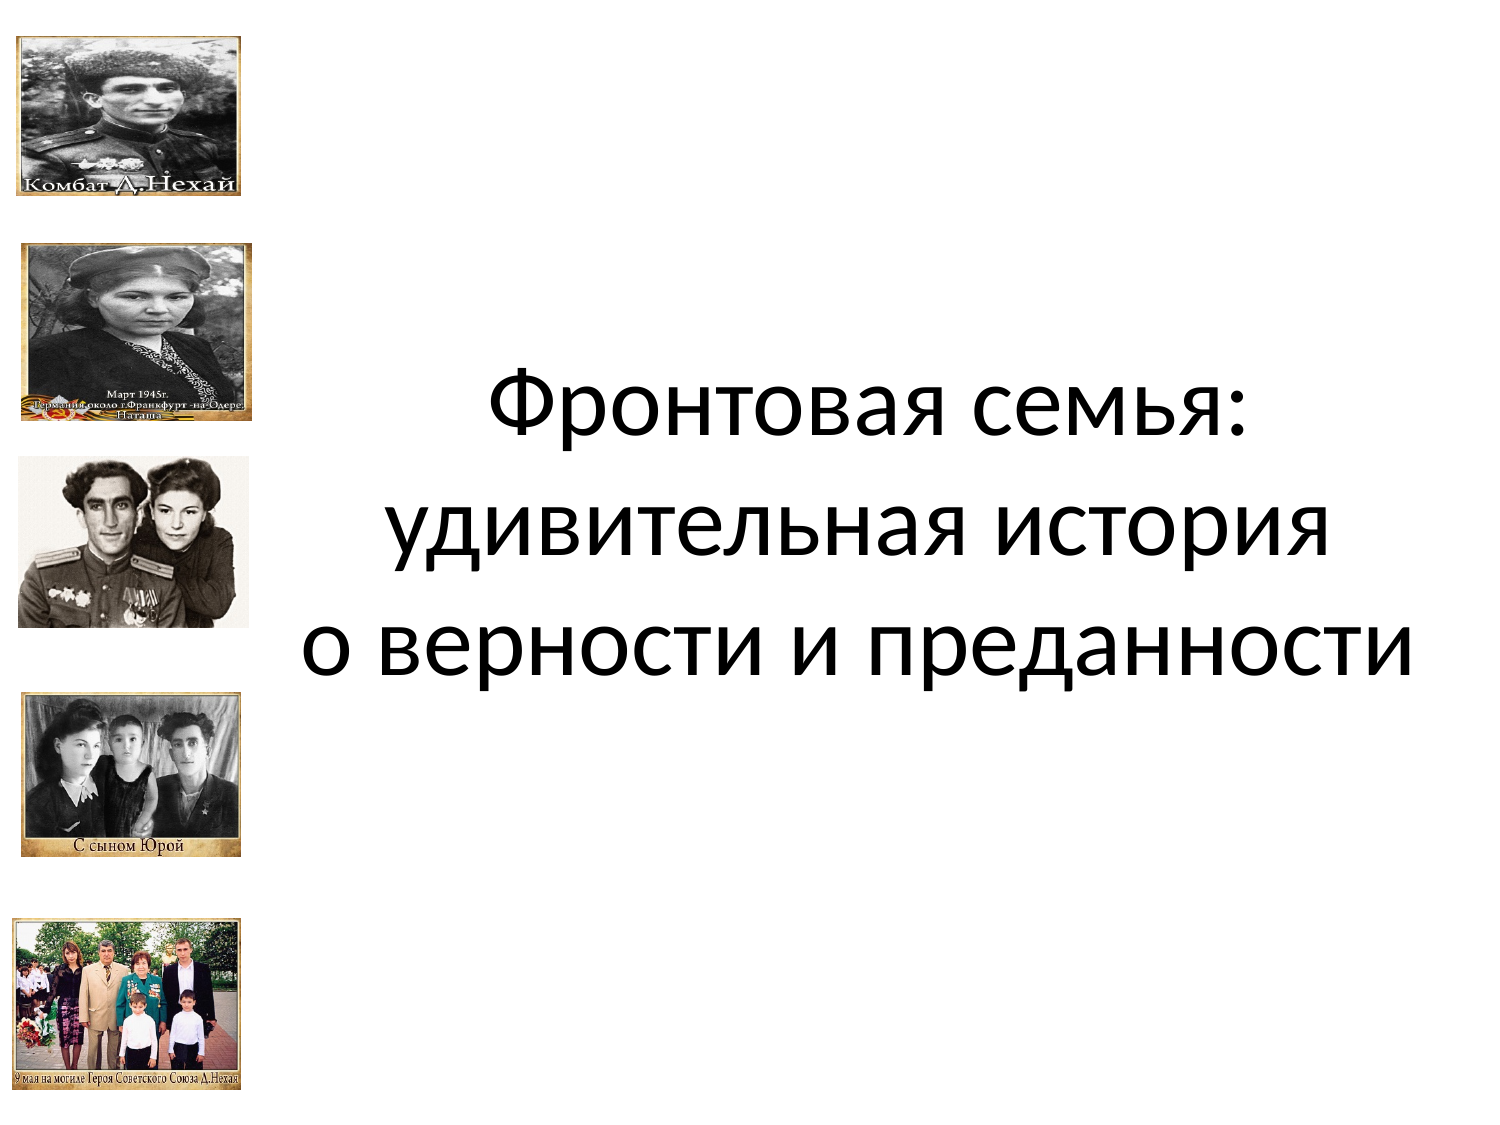

# Фронтовая семья: удивительная история о верности и преданности